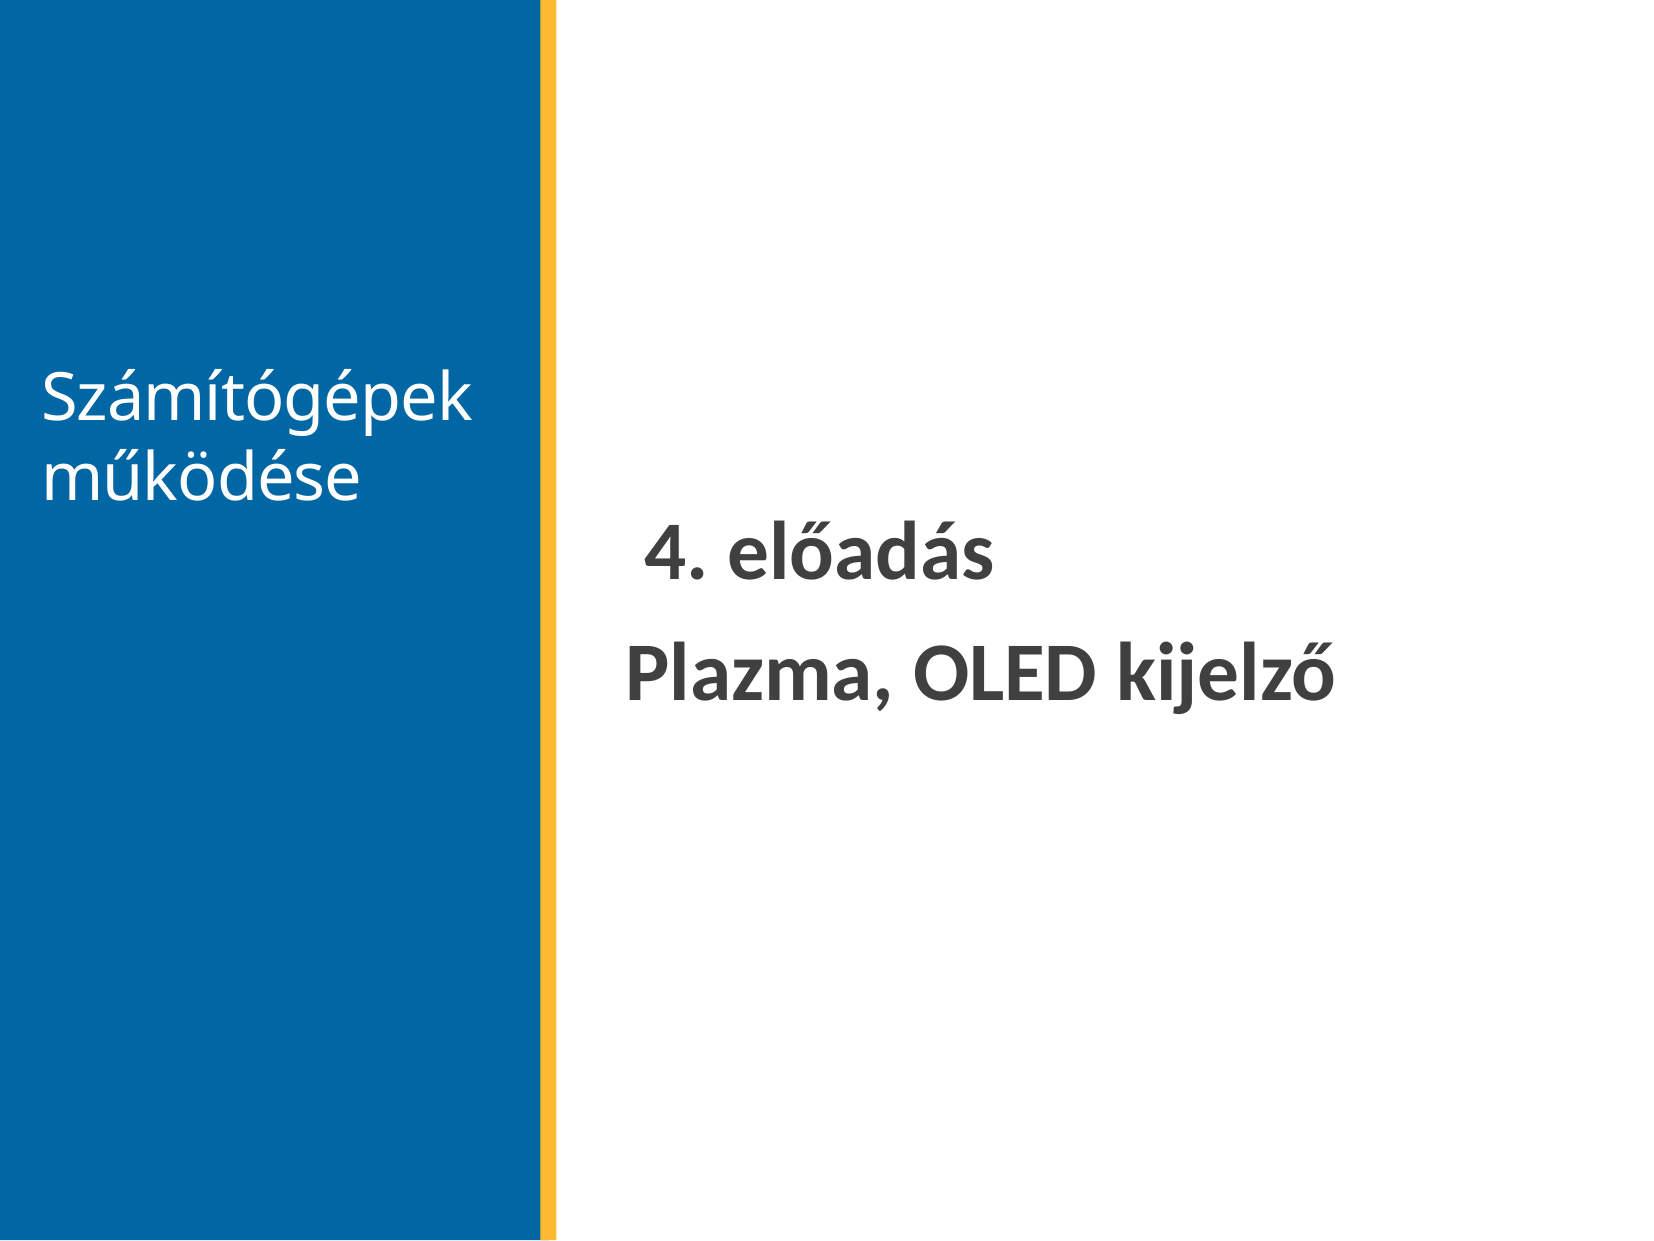

# Számítógépek működése
4. előadás
Plazma, OLED kijelző